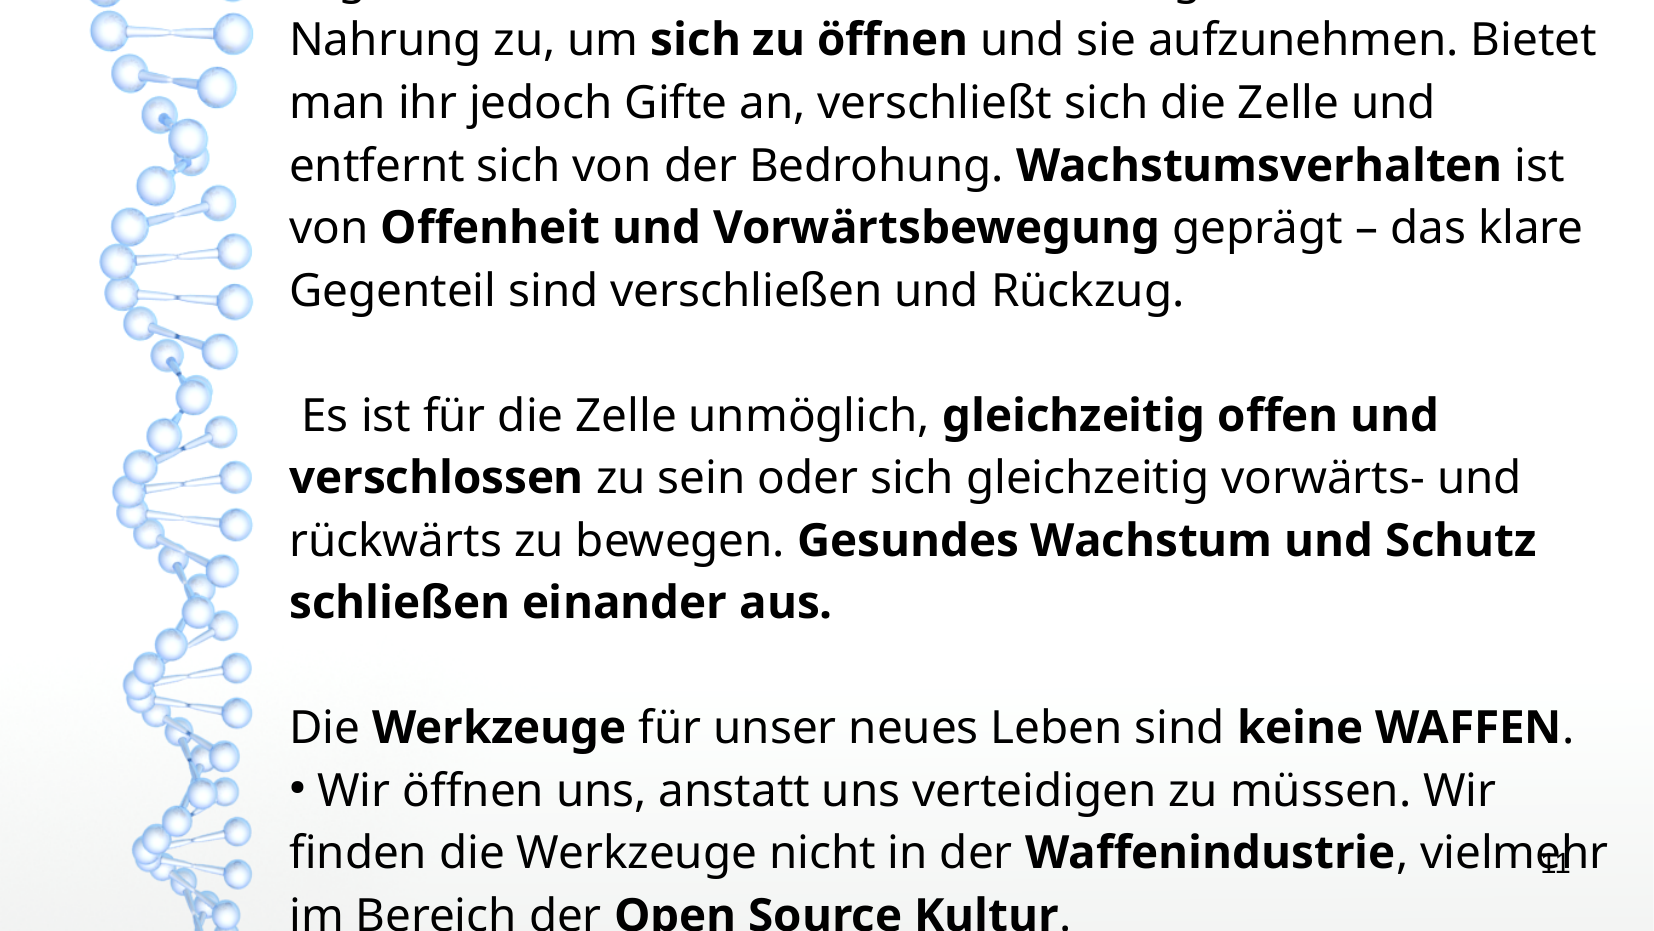

# Legt man Nährstoffe vor eine Zelle, bewegt sie sich auf die Nahrung zu, um sich zu öffnen und sie aufzunehmen. Bietet man ihr jedoch Gifte an, verschließt sich die Zelle und entfernt sich von der Bedrohung. Wachstumsverhalten ist von Offenheit und Vorwärtsbewegung geprägt – das klare Gegenteil sind verschließen und Rückzug.
 Es ist für die Zelle unmöglich, gleichzeitig offen und verschlossen zu sein oder sich gleichzeitig vorwärts- und rückwärts zu bewegen. Gesundes Wachstum und Schutz schließen einander aus.
Die Werkzeuge für unser neues Leben sind keine WAFFEN.
 Wir öffnen uns, anstatt uns verteidigen zu müssen. Wir finden die Werkzeuge nicht in der Waffenindustrie, vielmehr im Bereich der Open Source Kultur.
11